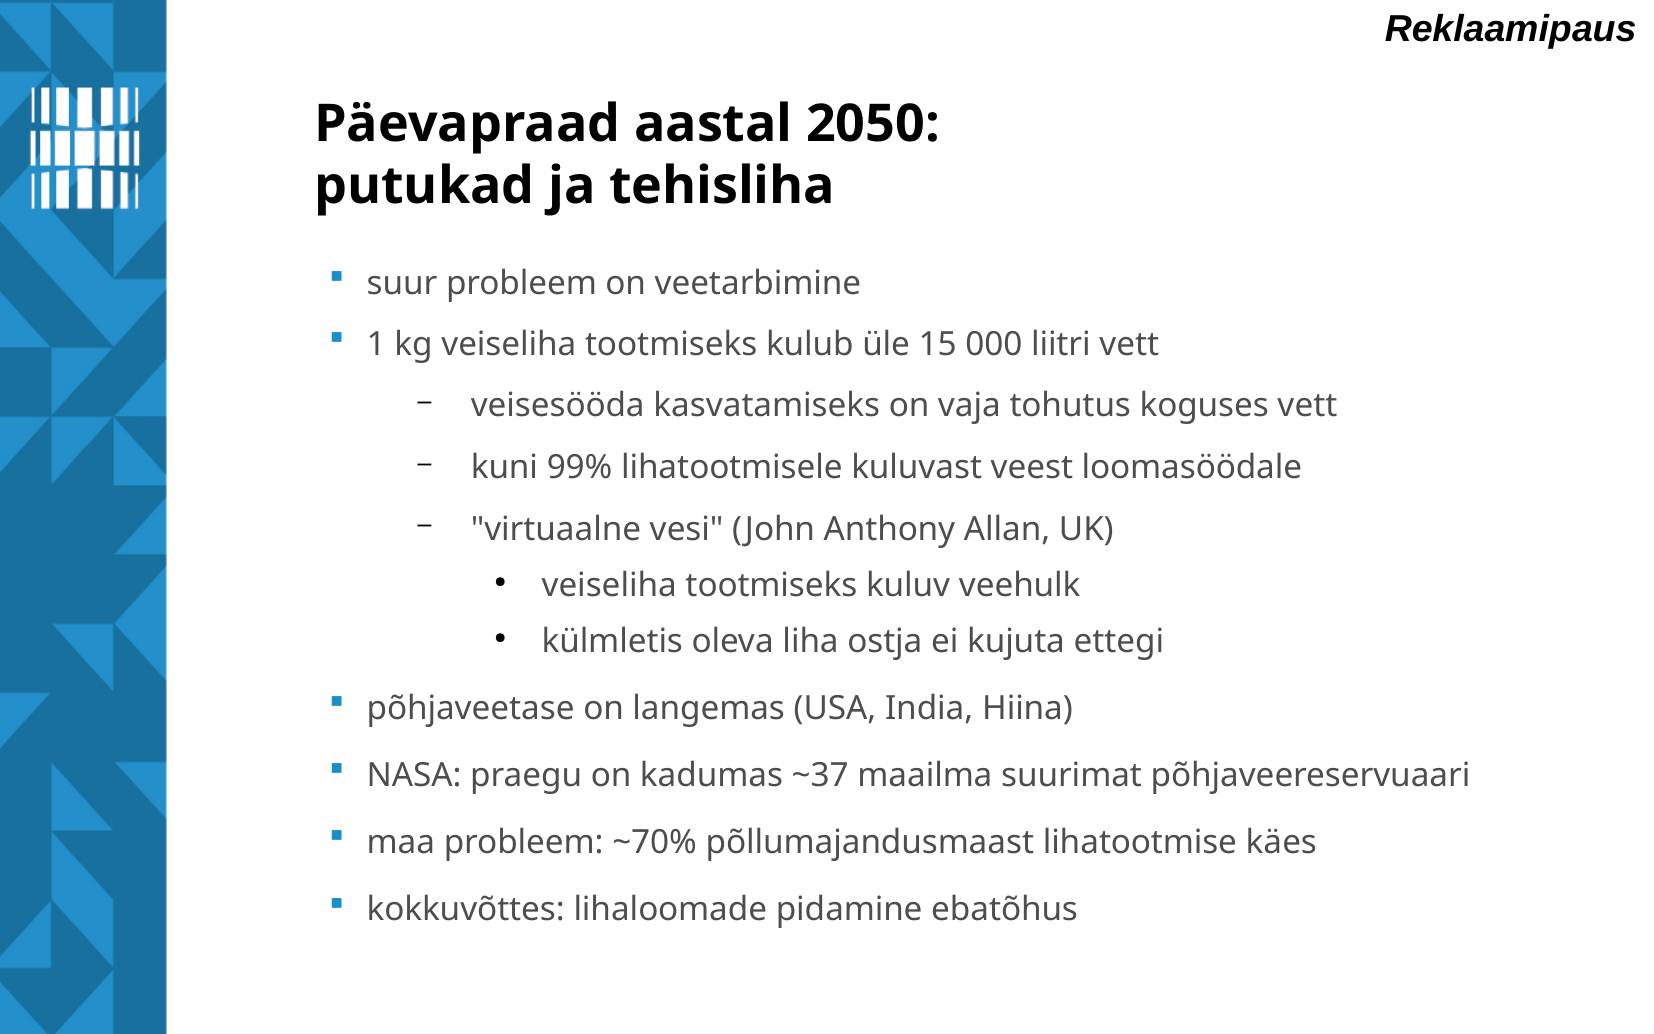

# Päevapraad aastal 2050: putukad ja tehisliha
suur probleem on veetarbimine
1 kg veiseliha toot­miseks kulub üle 15 000 liitri vett
veisesööda kasvatamiseks on vaja tohutus koguses vett
kuni 99% lihatootmisele kuluvast veest loomasöödale
"virtuaalne vesi" (John Anthony Allan, UK)
veise­liha tootmiseks kuluv veehulk
külmletis oleva liha ostja ei kujuta ettegi
põhjaveetase on langemas (USA, India, Hiina)
NASA: praegu on kadumas ~37 maailma suurimat põhjaveereservuaari
maa probleem: ~70% põllumajandusmaast lihatootmise käes
kokkuvõttes: lihaloomade pidamine ebatõhus